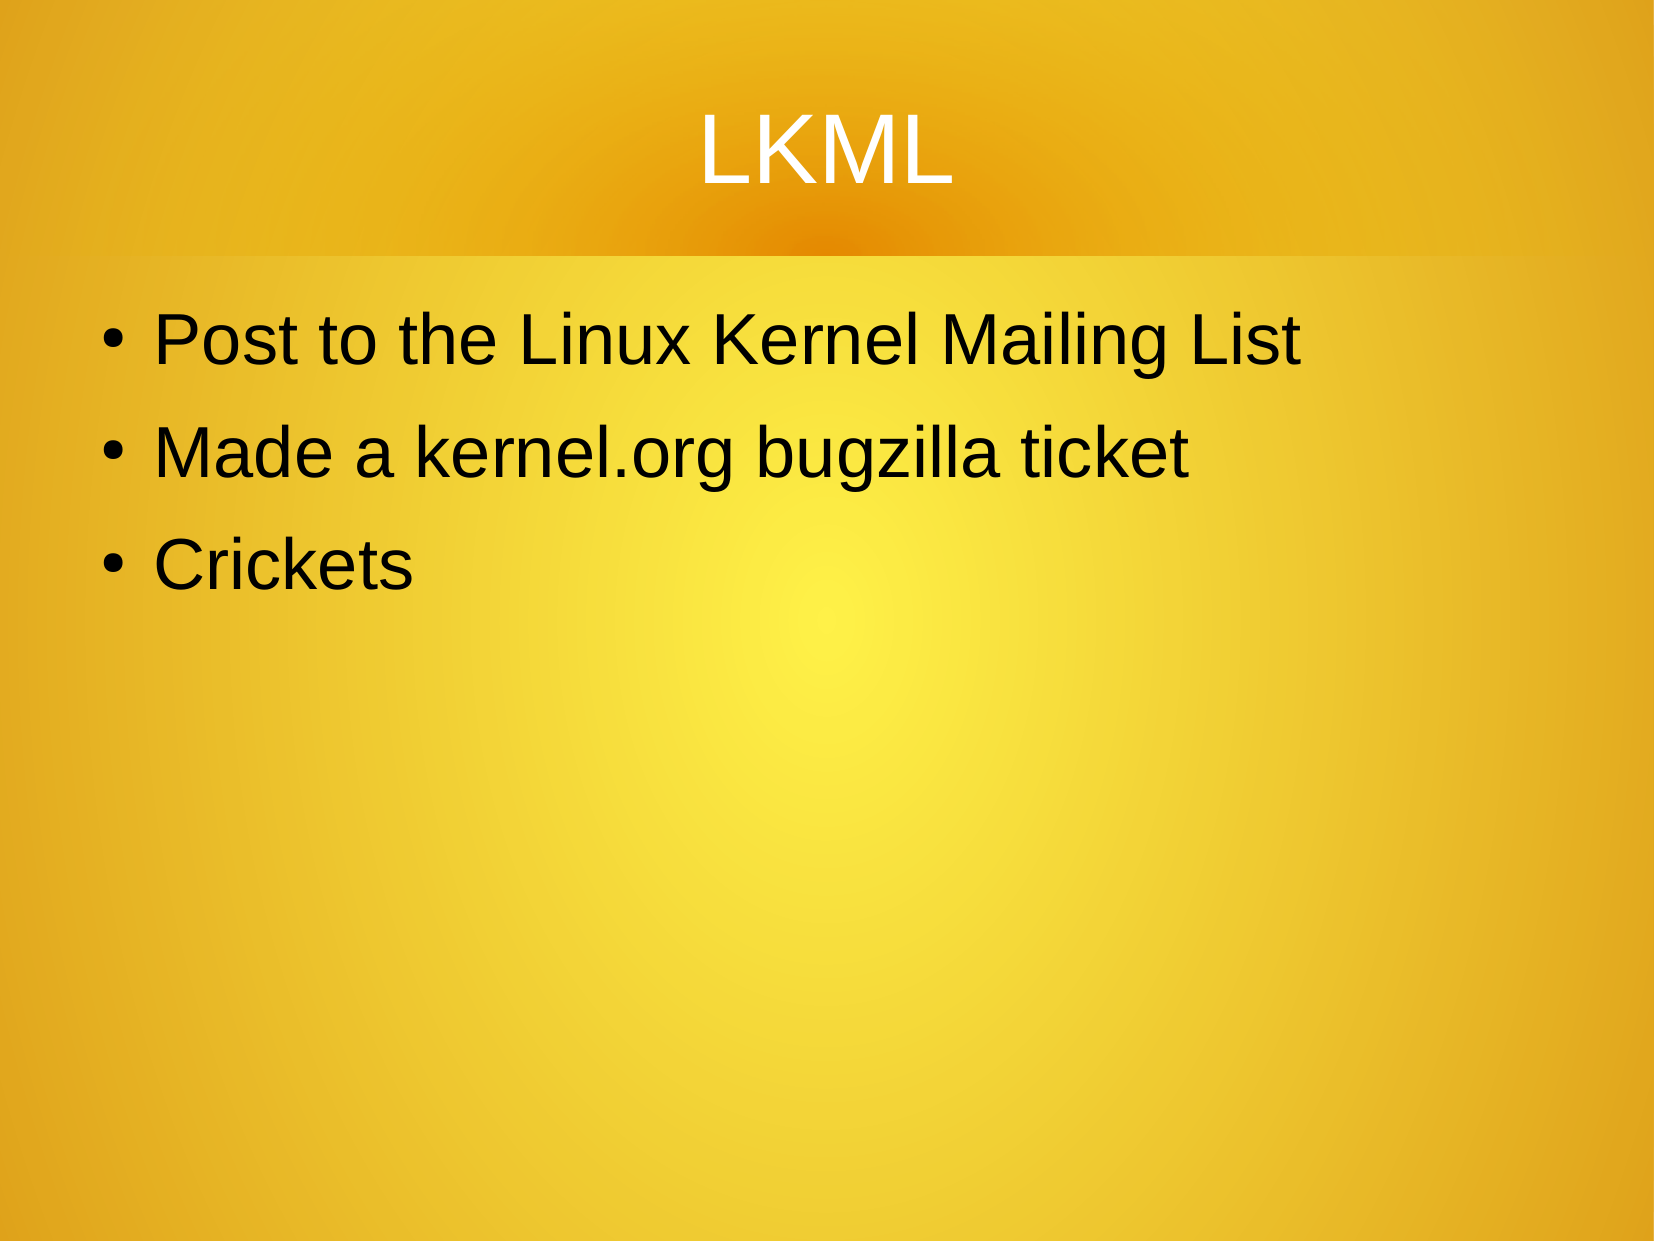

# LKML
Post to the Linux Kernel Mailing List
Made a kernel.org bugzilla ticket
Crickets